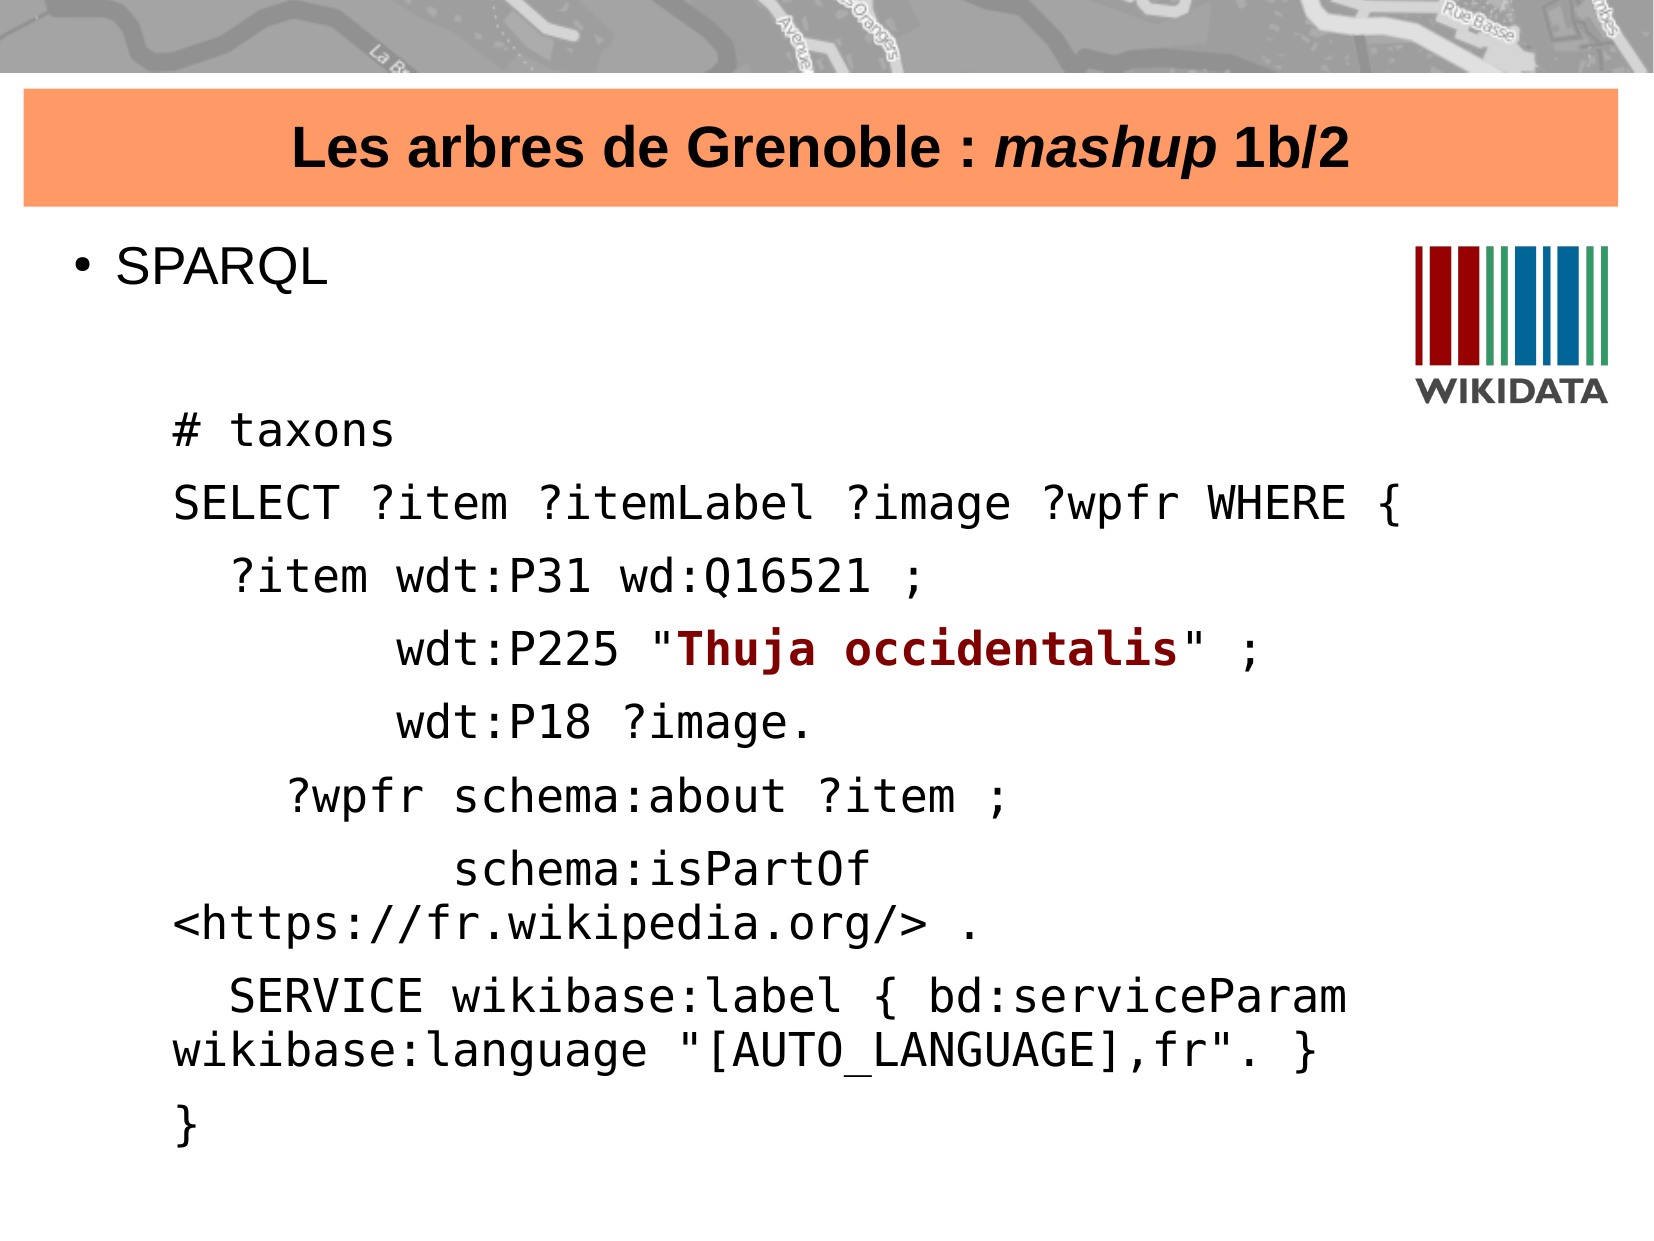

| | | | |
| --- | --- | --- | --- |
Les arbres de Grenoble : mashup 1b/2
# SPARQL
# taxons
SELECT ?item ?itemLabel ?image ?wpfr WHERE {
 ?item wdt:P31 wd:Q16521 ;
 wdt:P225 "Thuja occidentalis" ;
 wdt:P18 ?image.
 ?wpfr schema:about ?item ;
 schema:isPartOf <https://fr.wikipedia.org/> .
 SERVICE wikibase:label { bd:serviceParam wikibase:language "[AUTO_LANGUAGE],fr". }
}